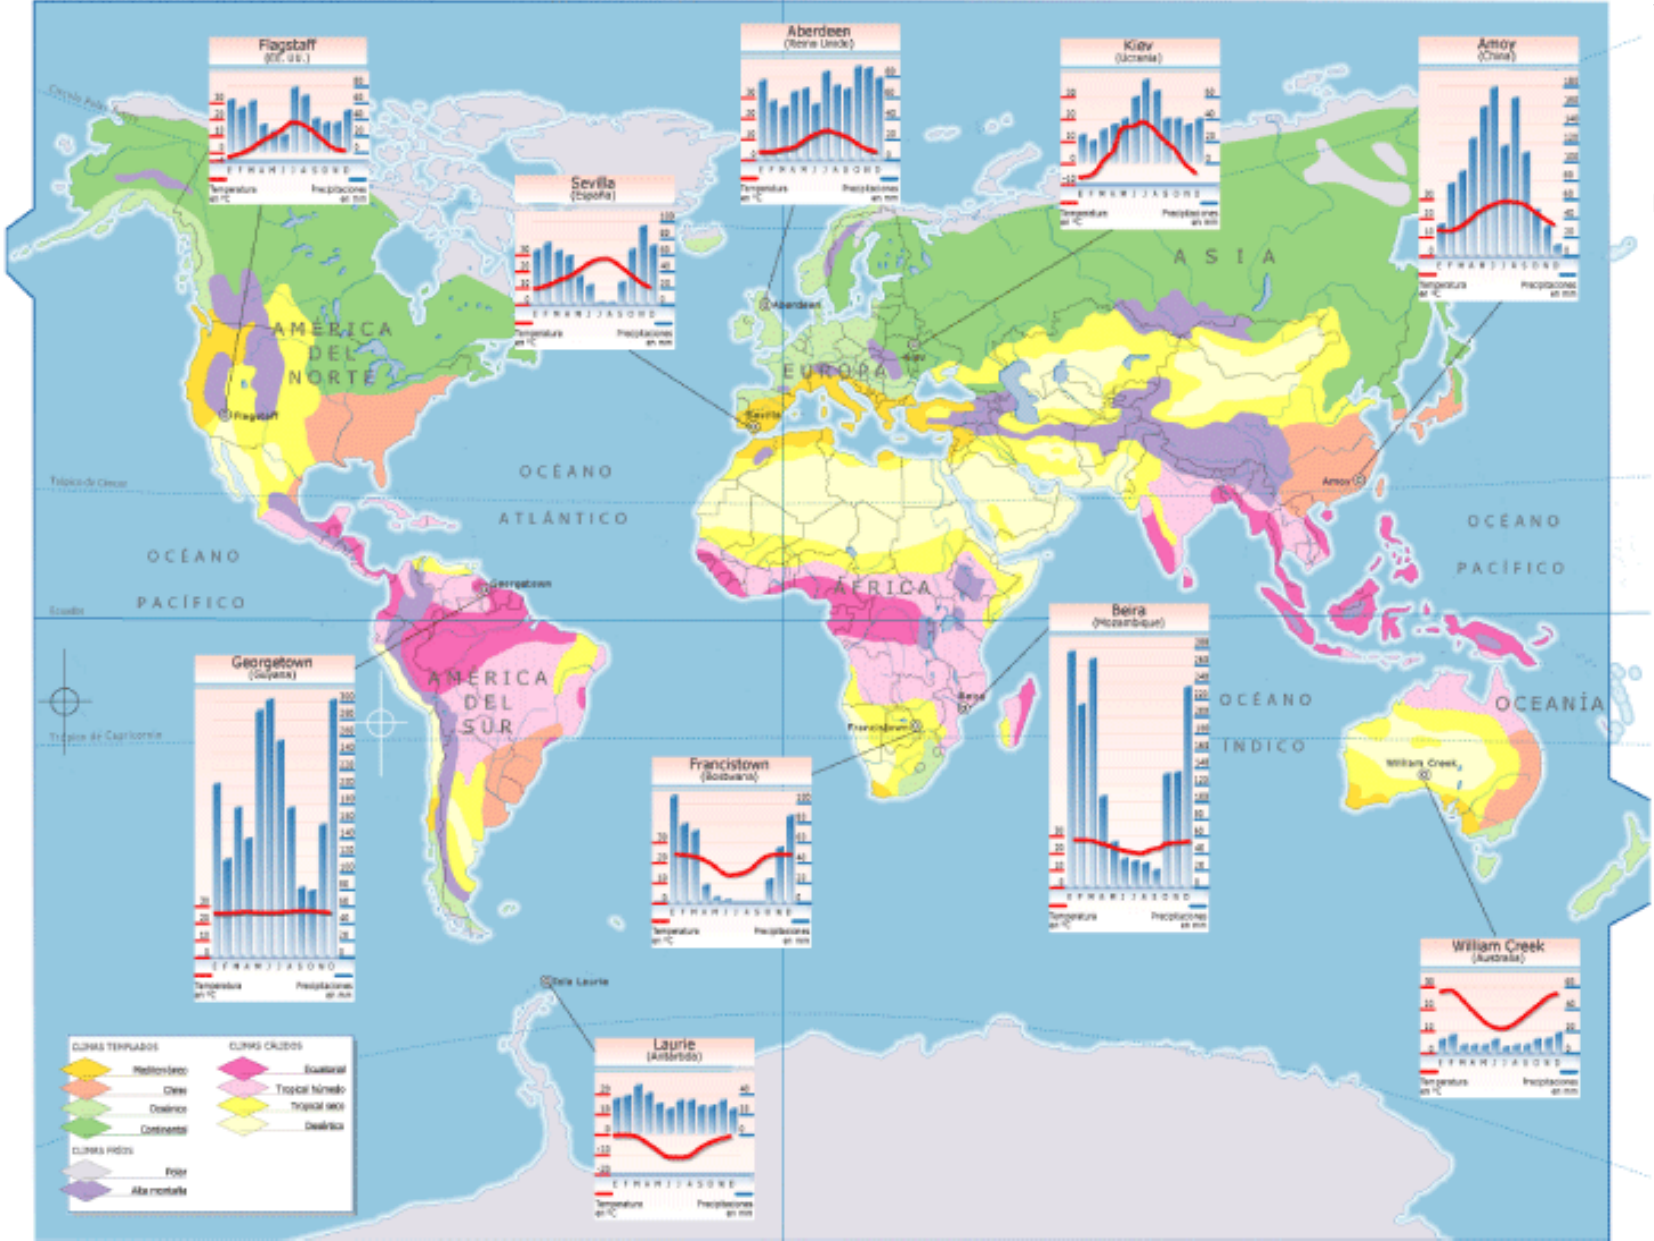

6.3.Los climas de la Tierra.
Ecuatorial
Cálidos
Tropical lluvioso
Tropical seco
Mediterráneo
Climas
Chino
Templados
Oceánico
Continental
Polar
Frío
Alta montaña